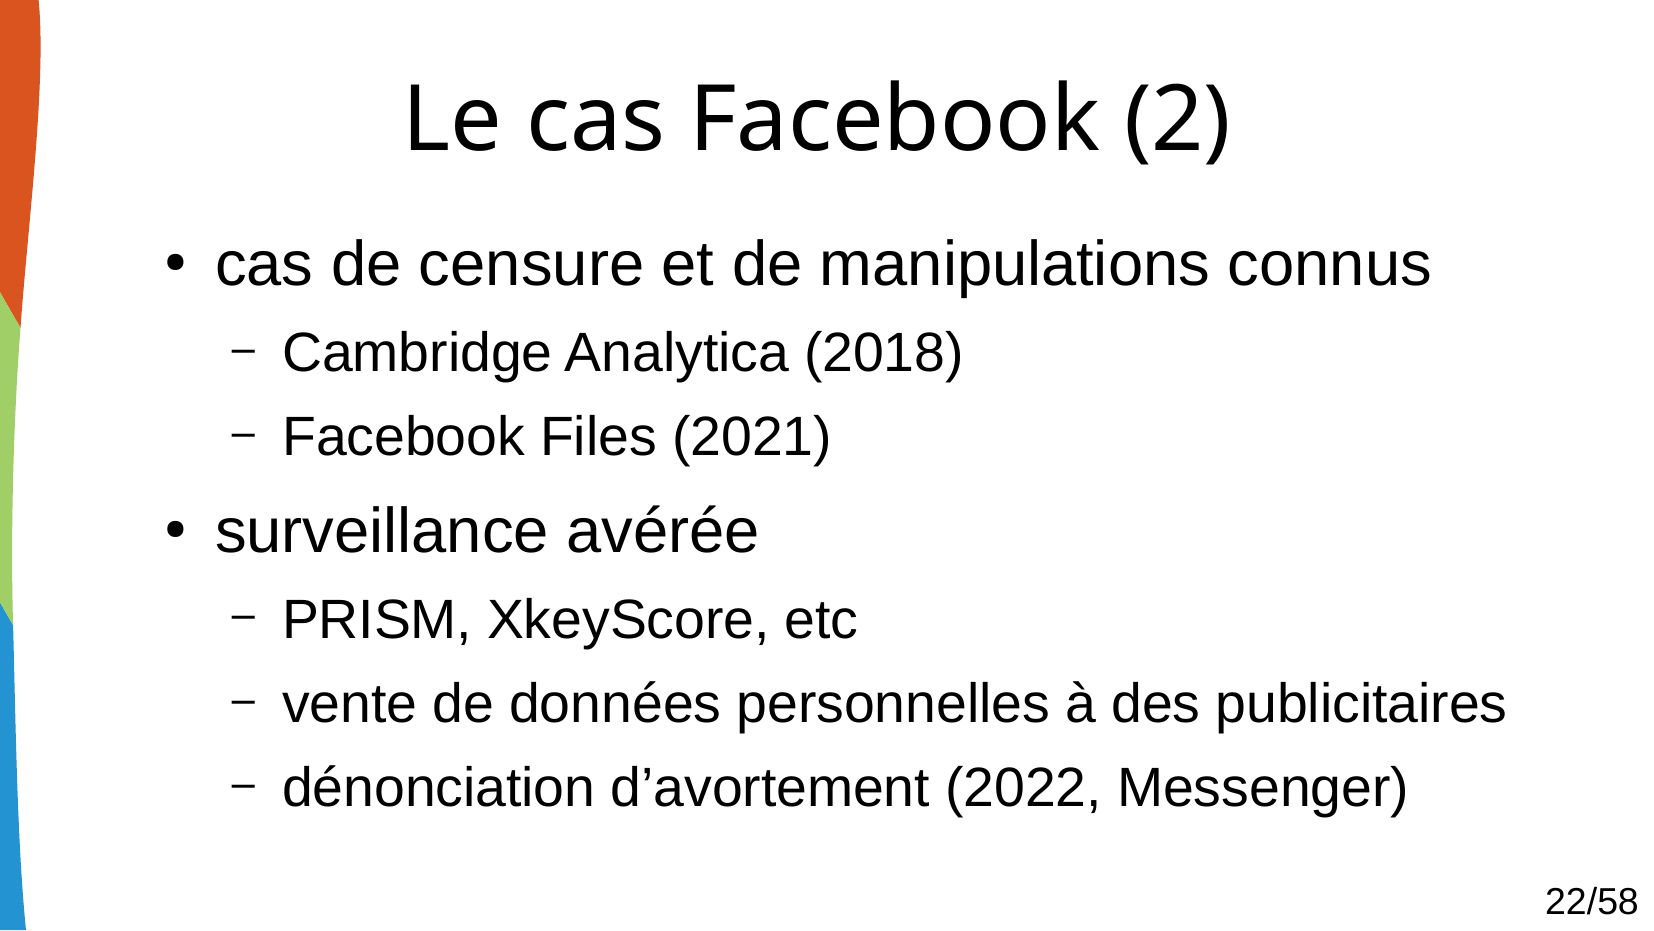

# Le cas Facebook (2)
cas de censure et de manipulations connus
Cambridge Analytica (2018)
Facebook Files (2021)
surveillance avérée
PRISM, XkeyScore, etc
vente de données personnelles à des publicitaires
dénonciation d’avortement (2022, Messenger)